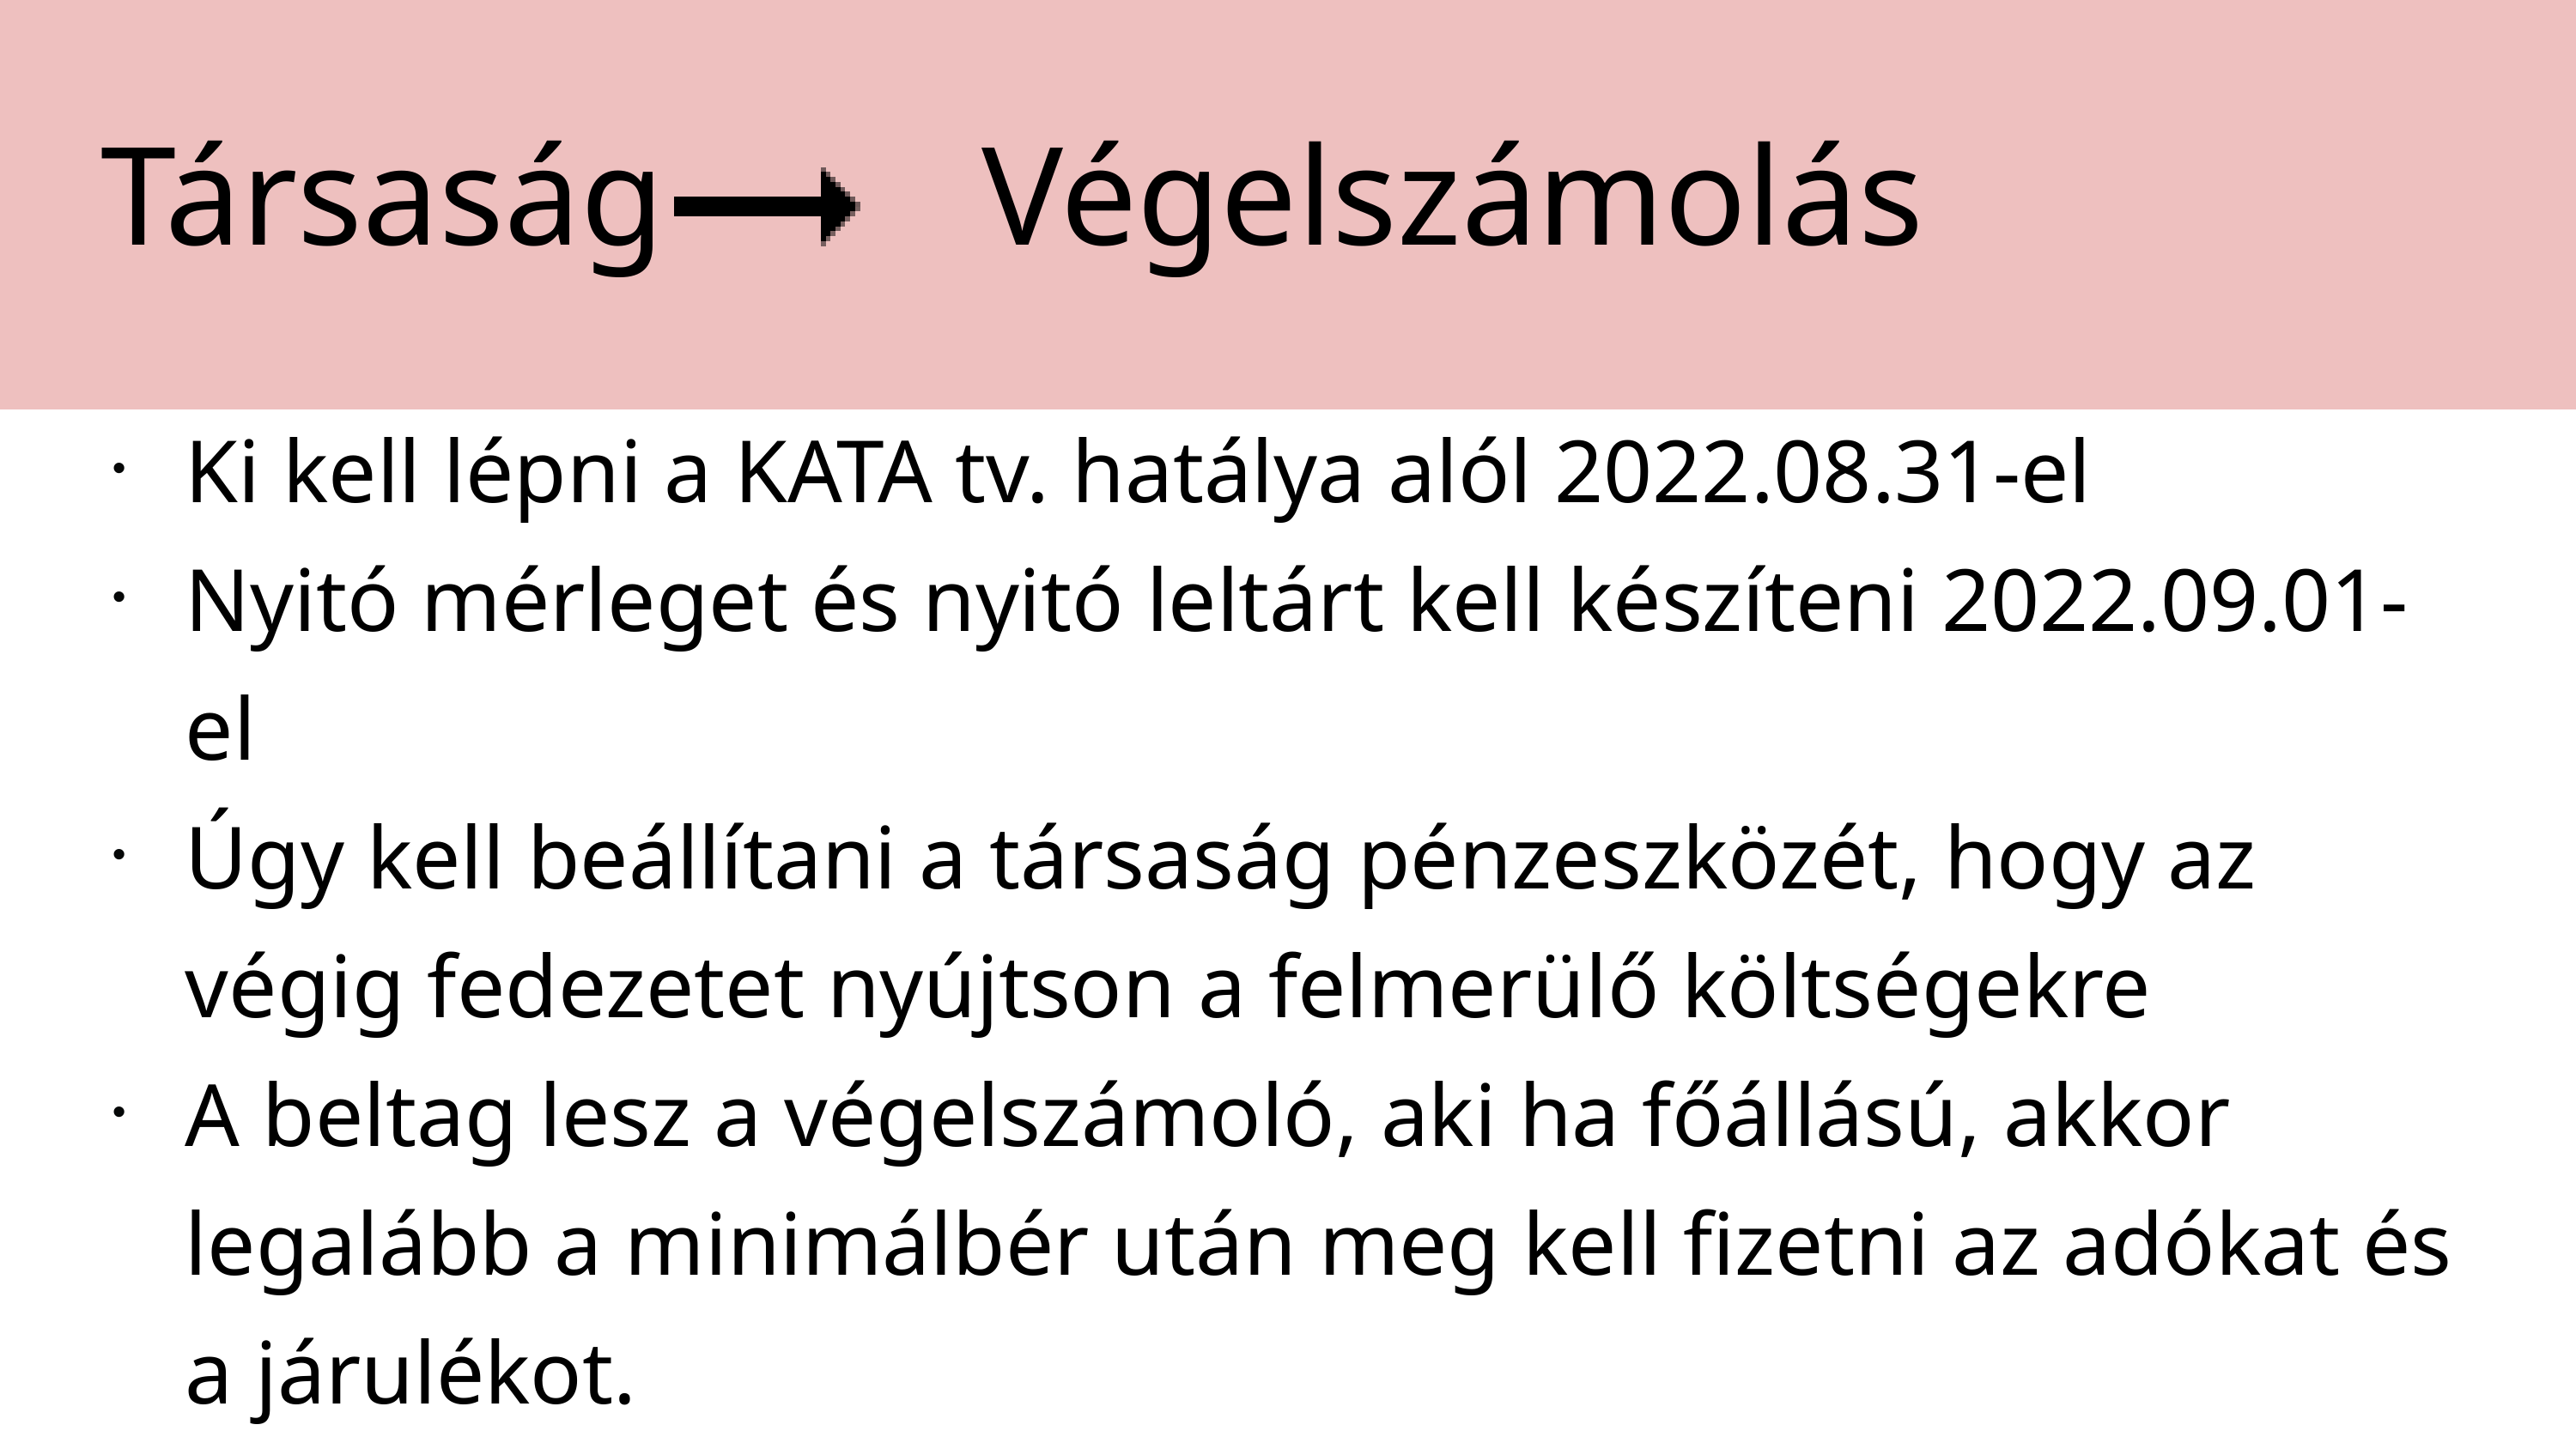

Társaság Végelszámolás
Ki kell lépni a KATA tv. hatálya alól 2022.08.31-el
Nyitó mérleget és nyitó leltárt kell készíteni 2022.09.01-el
Úgy kell beállítani a társaság pénzeszközét, hogy az végig fedezetet nyújtson a felmerülő költségekre
A beltag lesz a végelszámoló, aki ha főállású, akkor legalább a minimálbér után meg kell fizetni az adókat és a járulékot.